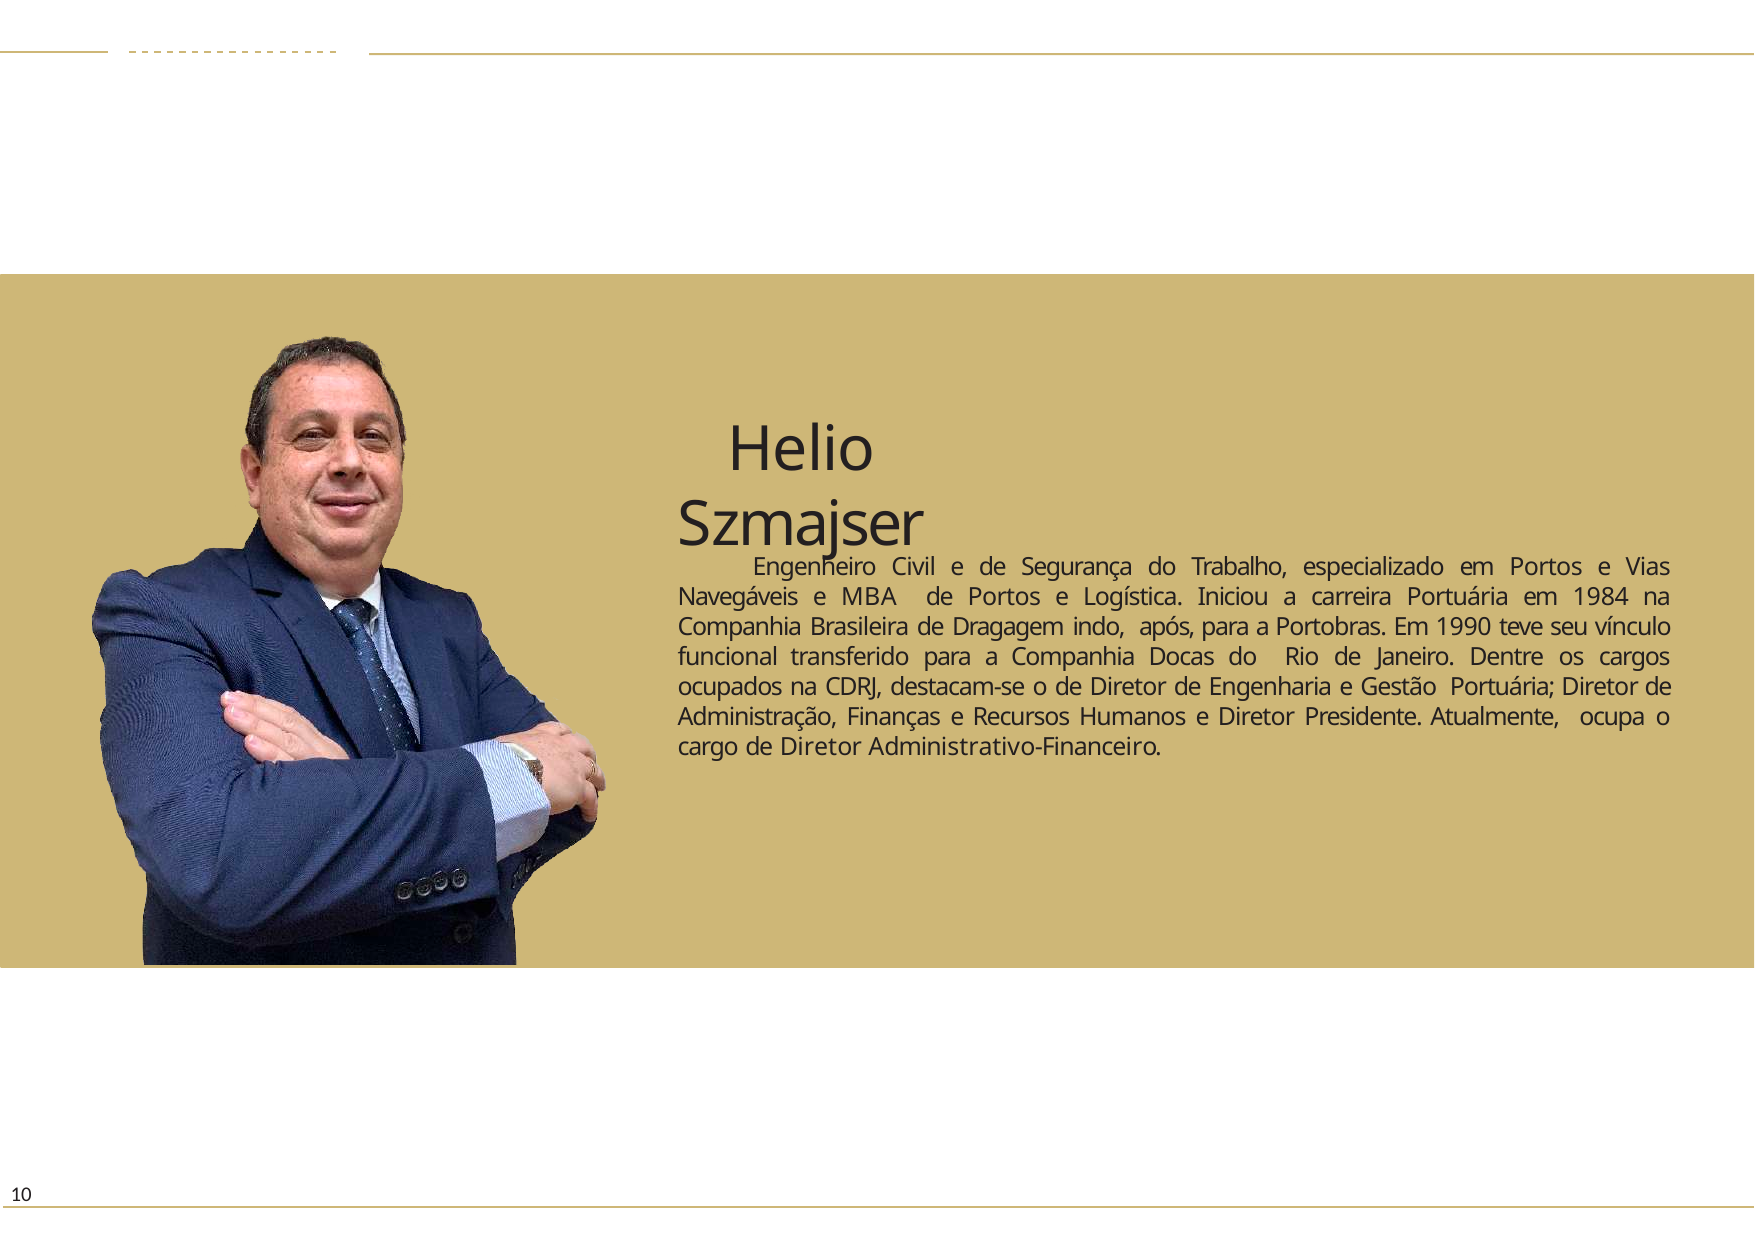

# Helio Szmajser
Engenheiro Civil e de Segurança do Trabalho, especializado em Portos e Vias Navegáveis e MBA de Portos e Logística. Iniciou a carreira Portuária em 1984 na Companhia Brasileira de Dragagem indo, após, para a Portobras. Em 1990 teve seu vínculo funcional transferido para a Companhia Docas do Rio de Janeiro. Dentre os cargos ocupados na CDRJ, destacam-se o de Diretor de Engenharia e Gestão Portuária; Diretor de Administração, Finanças e Recursos Humanos e Diretor Presidente. Atualmente, ocupa o cargo de Diretor Administrativo-Financeiro.
10